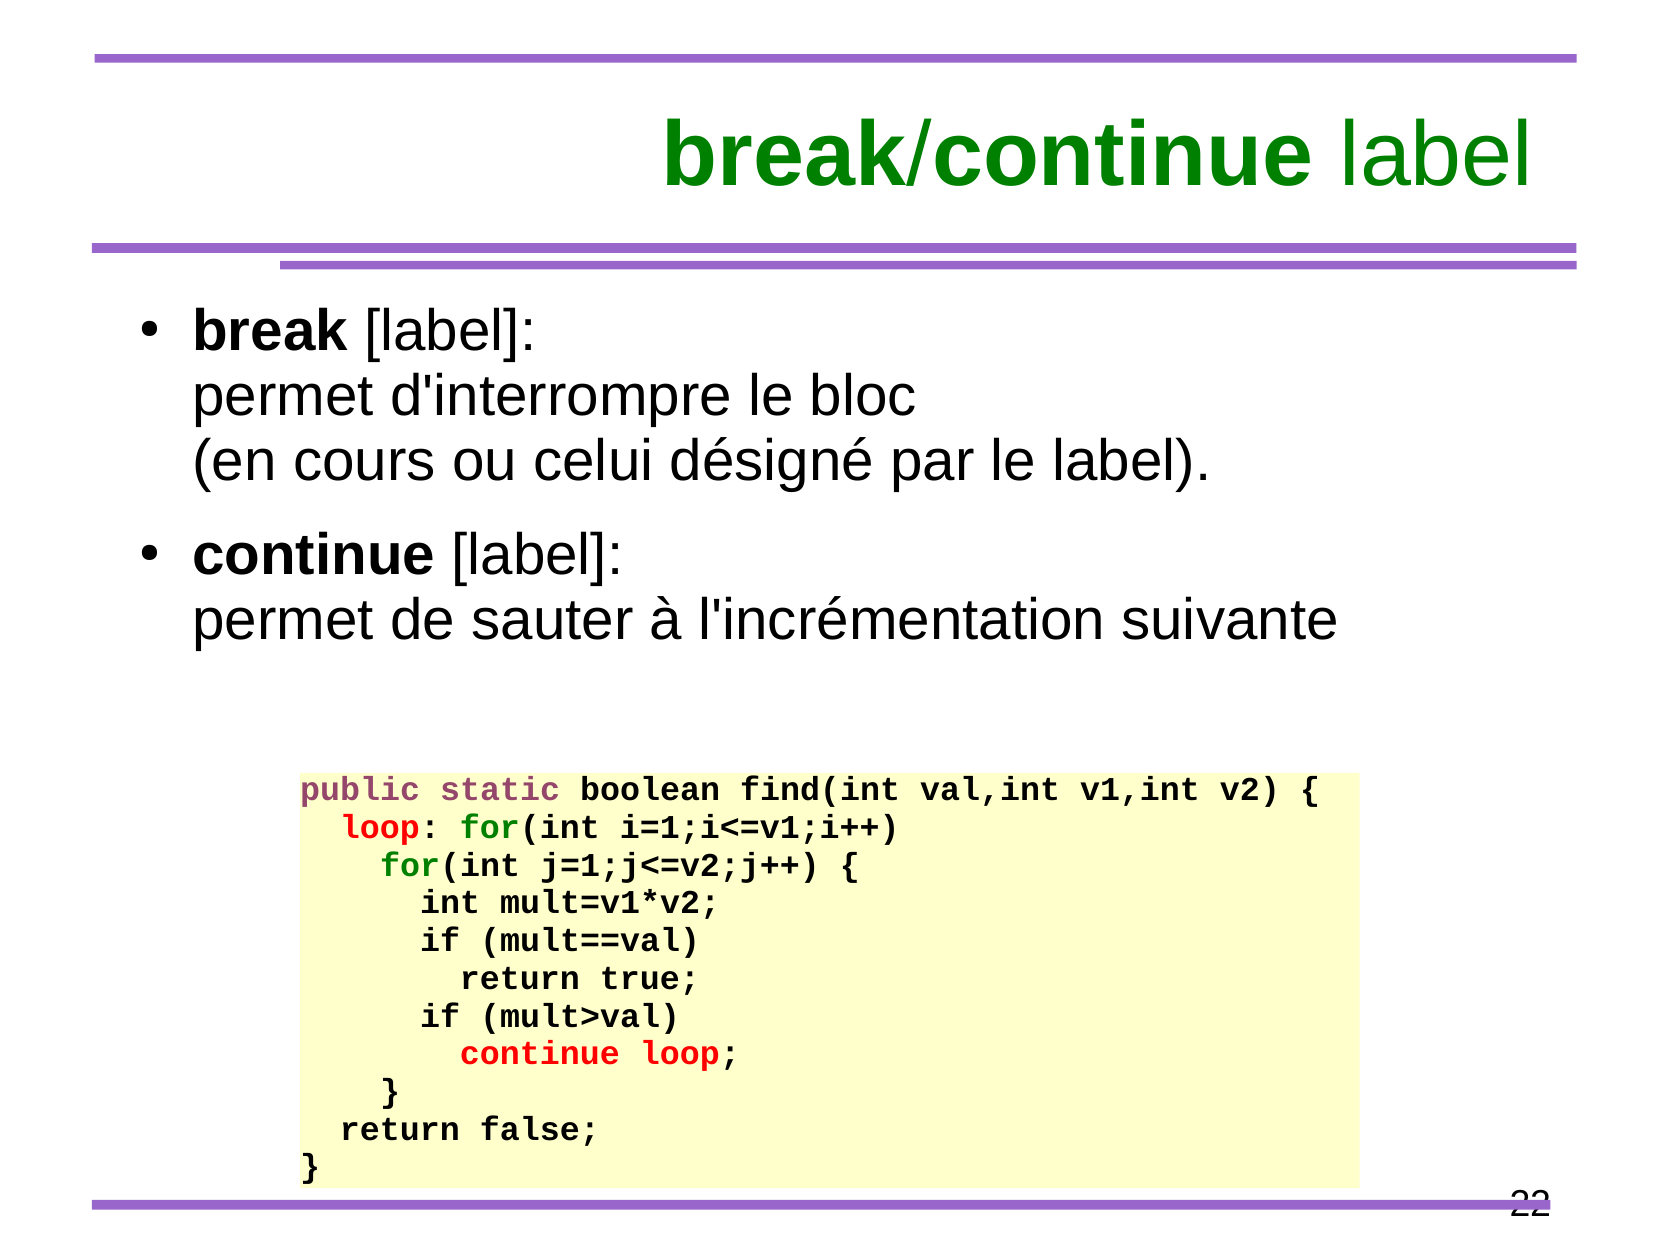

# break/continue label
break [label]:
permet d'interrompre le bloc
(en cours ou celui désigné par le label).
continue [label]:
permet de sauter à l'incrémentation suivante
public static boolean find(int val,int v1,int v2) {
 loop: for(int i=1;i<=v1;i++)
 for(int j=1;j<=v2;j++) {
 int mult=v1*v2;
 if (mult==val)
 return true;
 if (mult>val)
 continue loop;
 }
 return false;
}